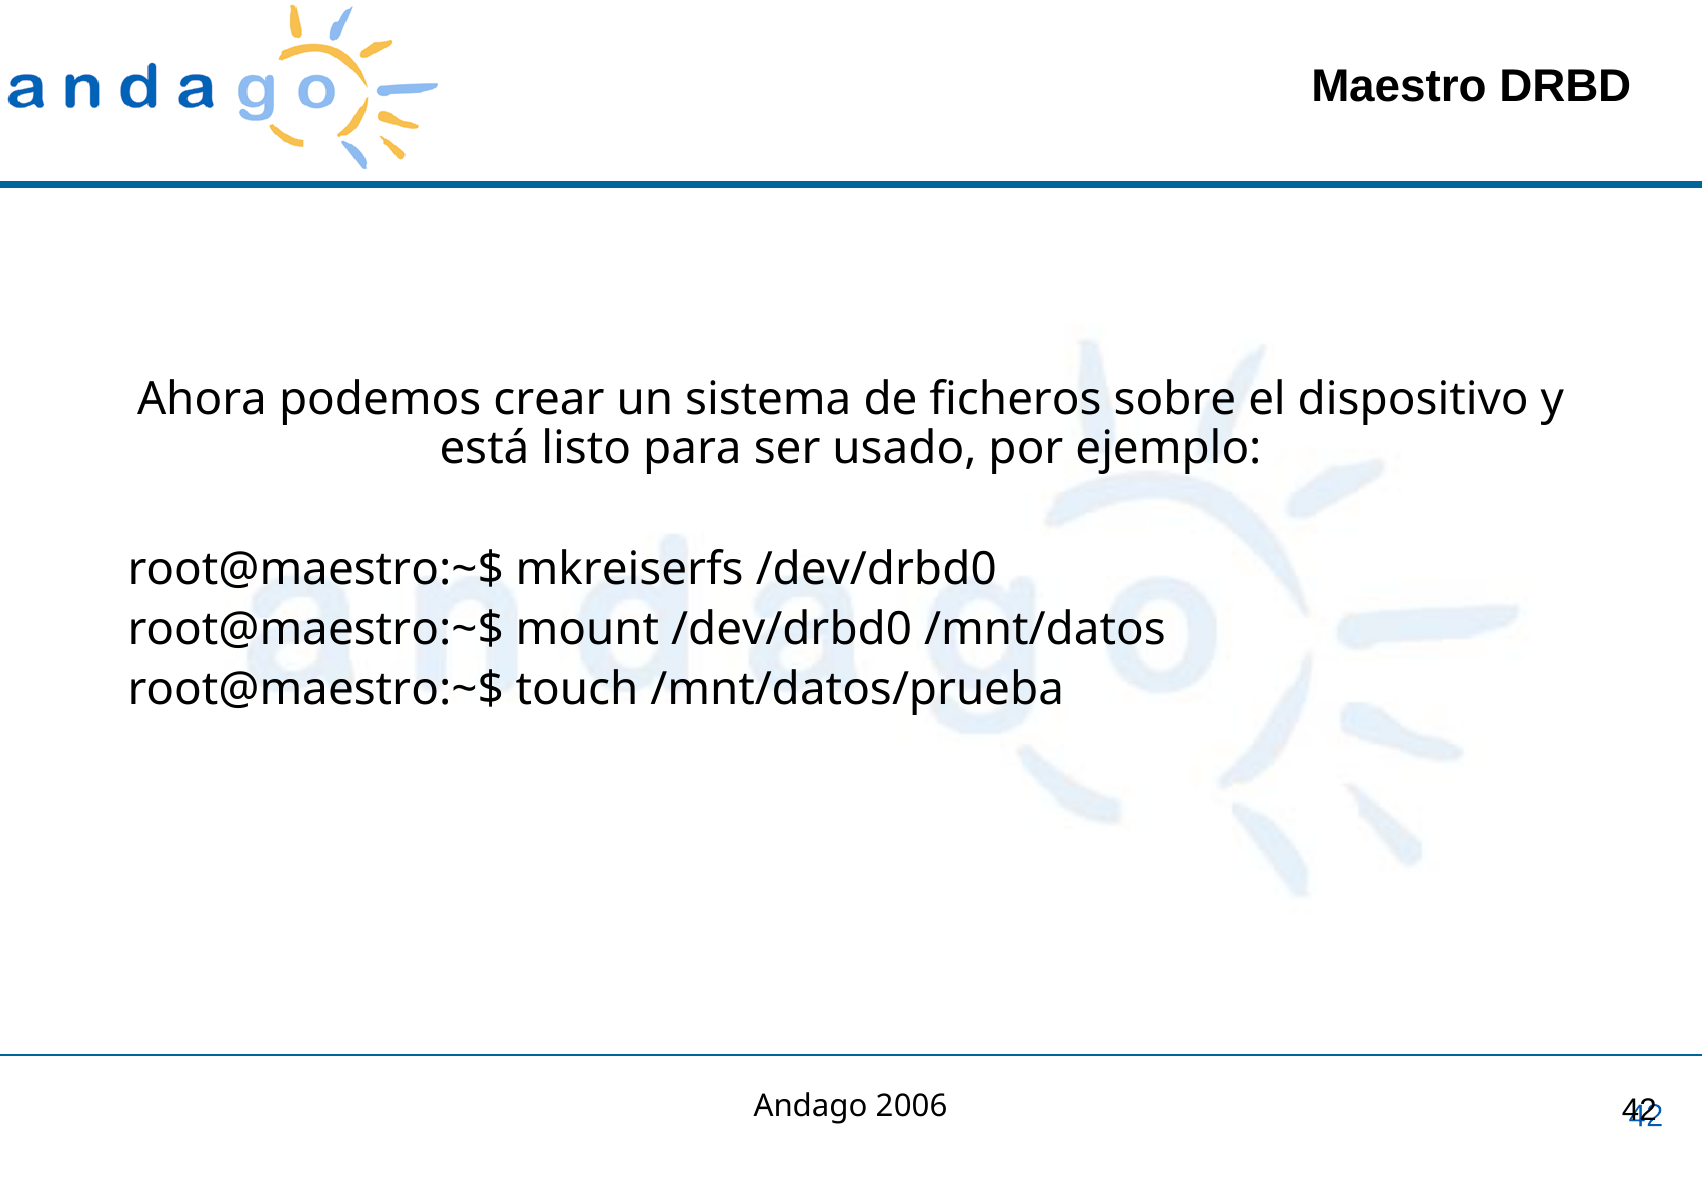

# Maestro DRBD
Ahora podemos crear un sistema de ficheros sobre el dispositivo y está listo para ser usado, por ejemplo:
root@maestro:~$ mkreiserfs /dev/drbd0
root@maestro:~$ mount /dev/drbd0 /mnt/datos
root@maestro:~$ touch /mnt/datos/prueba